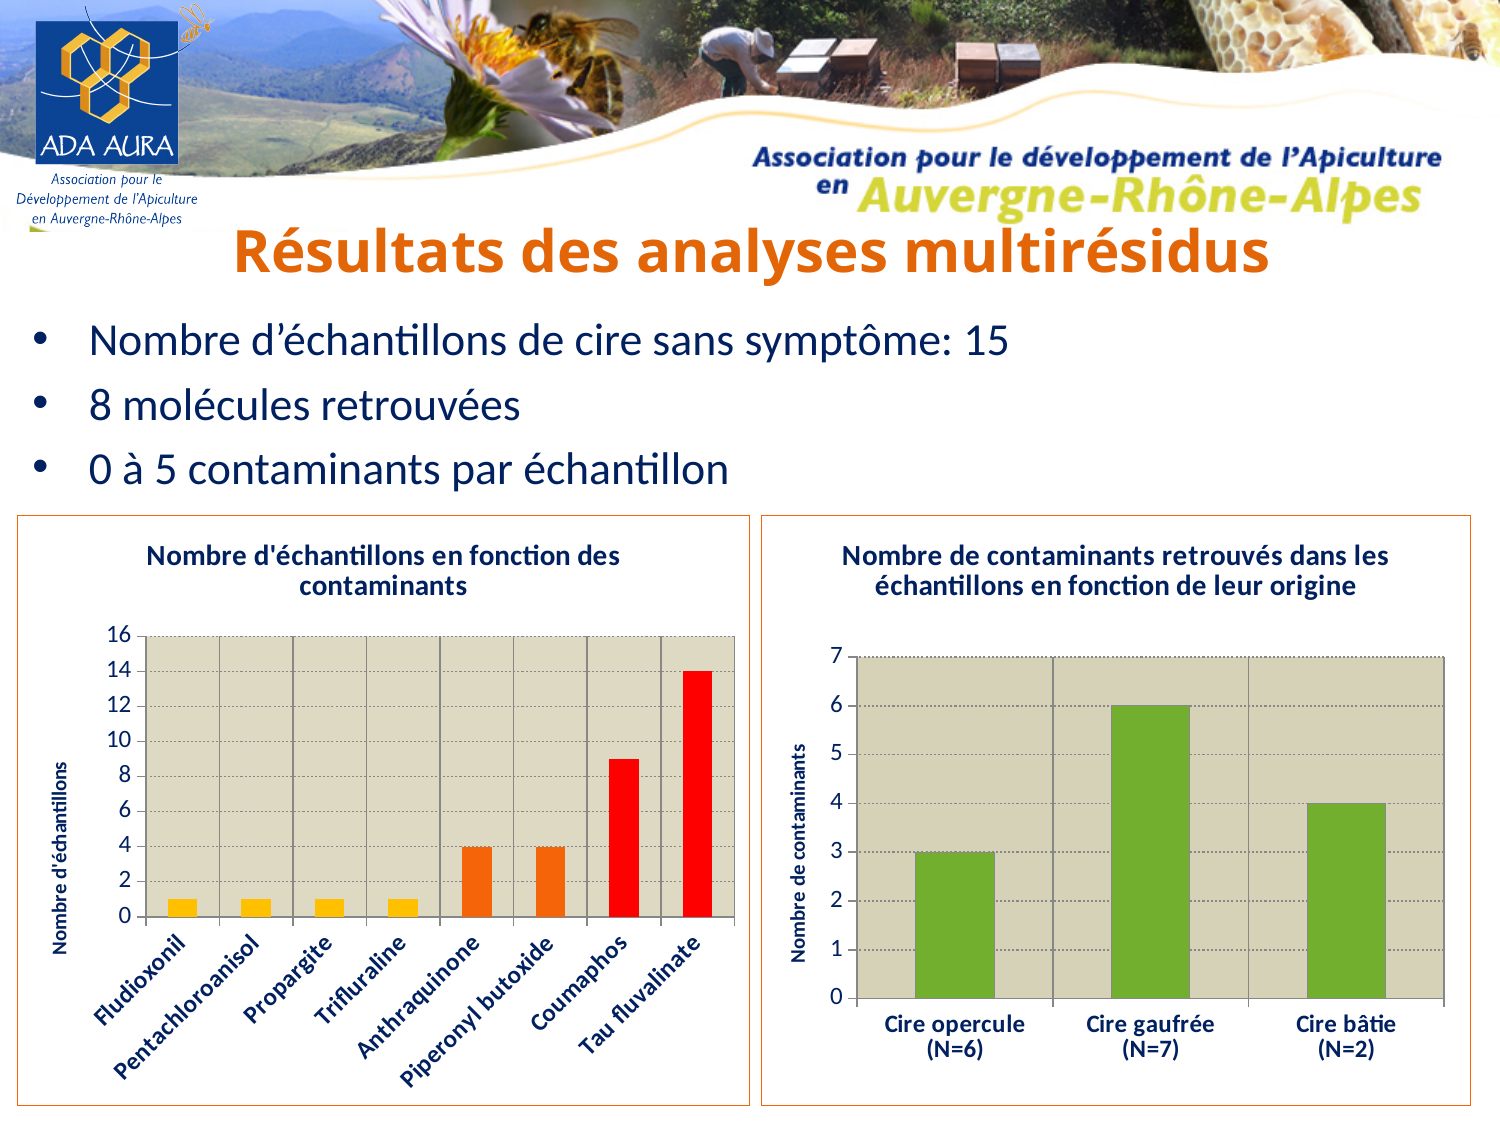

# Résultats des analyses multirésidus
Nombre d’échantillons de cire sans symptôme: 15
8 molécules retrouvées
0 à 5 contaminants par échantillon
### Chart: Nombre d'échantillons en fonction des contaminants
| Category | Nombre échantillons |
|---|---|
| Fludioxonil | 1.0 |
| Pentachloroanisol | 1.0 |
| Propargite | 1.0 |
| Trifluraline | 1.0 |
| Anthraquinone | 4.0 |
| Piperonyl butoxide | 4.0 |
| Coumaphos | 9.0 |
| Tau fluvalinate | 14.0 |
### Chart: Nombre de contaminants retrouvés dans les échantillons en fonction de leur origine
| Category | Nombre de contaminants |
|---|---|
| Cire opercule
(N=6) | 3.0 |
| Cire gaufrée
(N=7) | 6.0 |
| Cire bâtie
(N=2) | 4.0 |